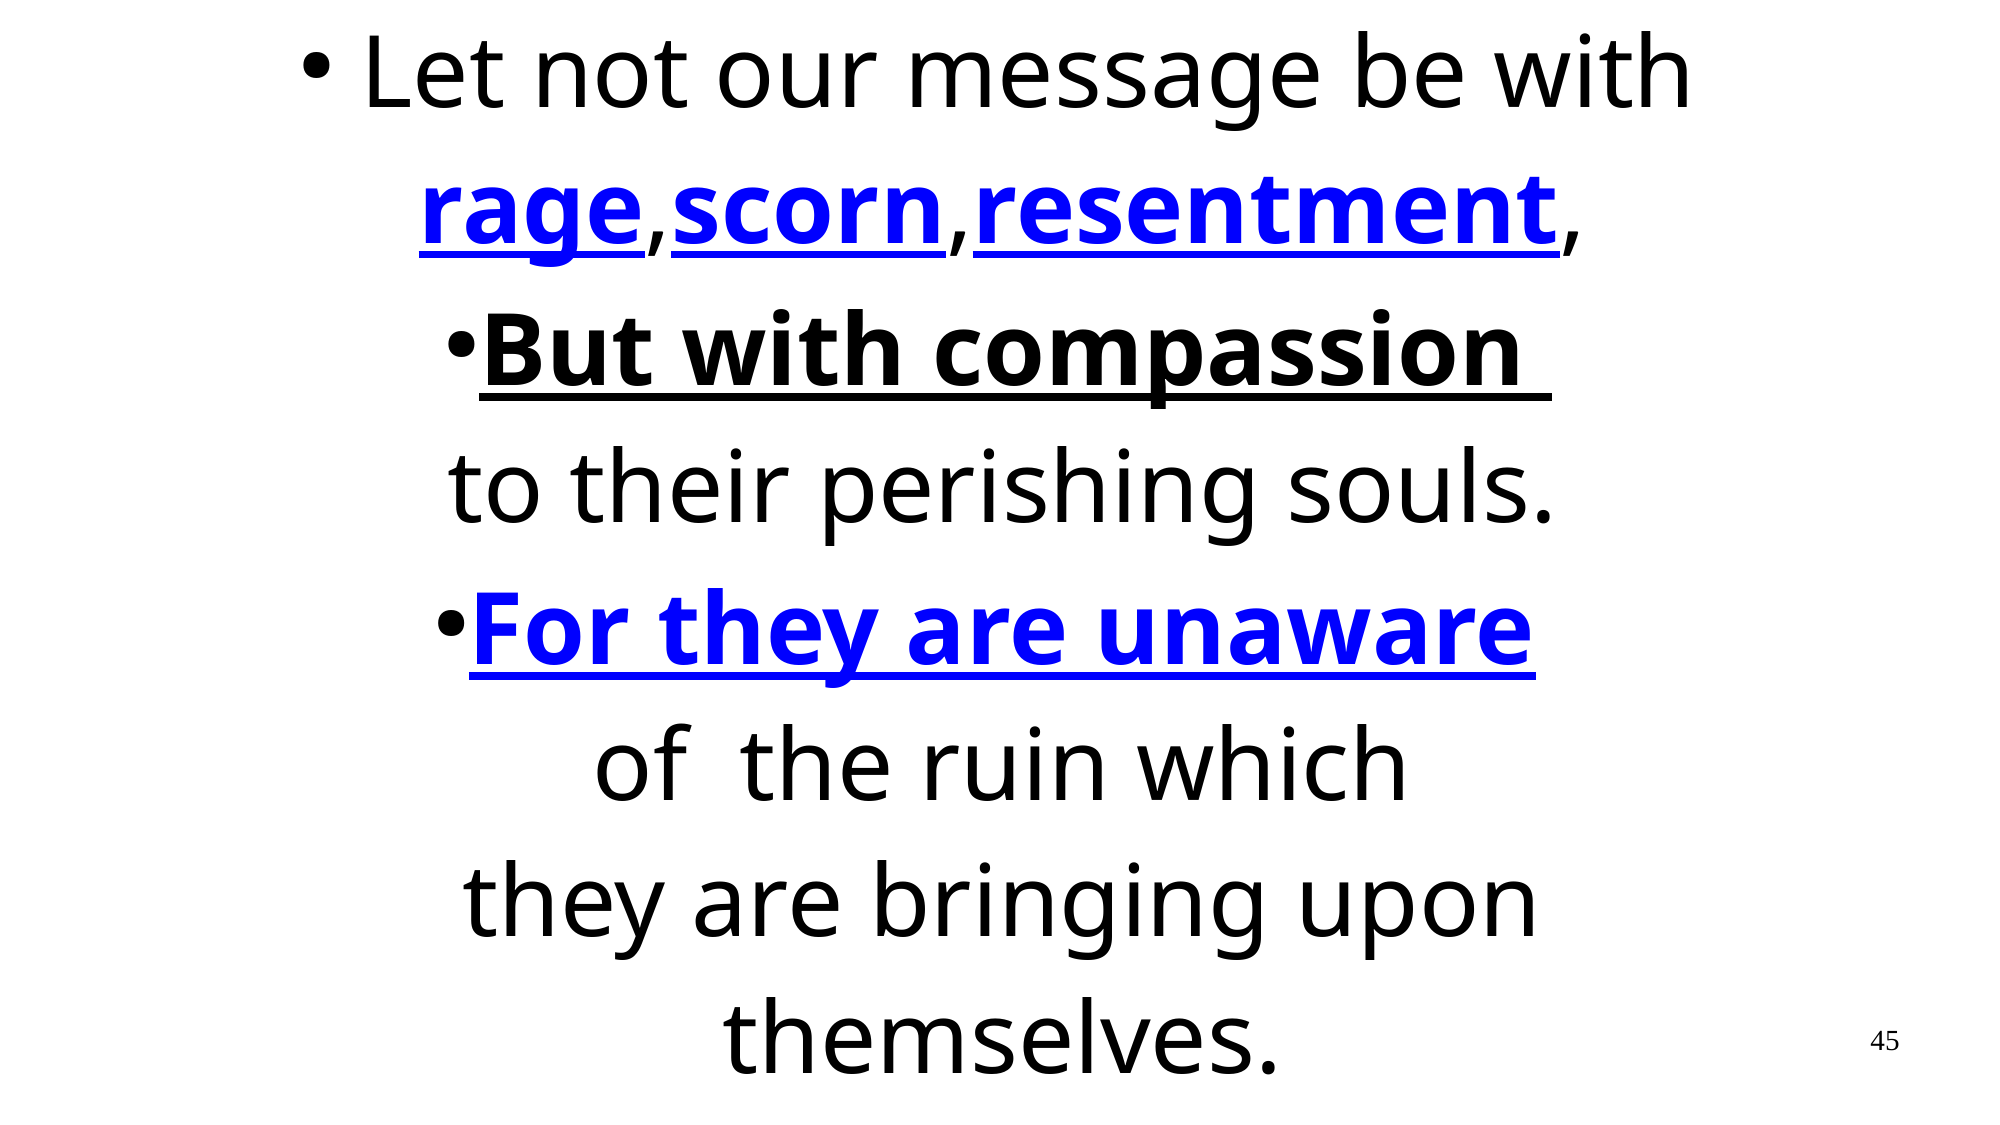

# Let not our message be with rage,scorn,resentment,
But with compassion
to their perishing souls.
For they are unaware
of the ruin which
they are bringing upon
themselves.
45